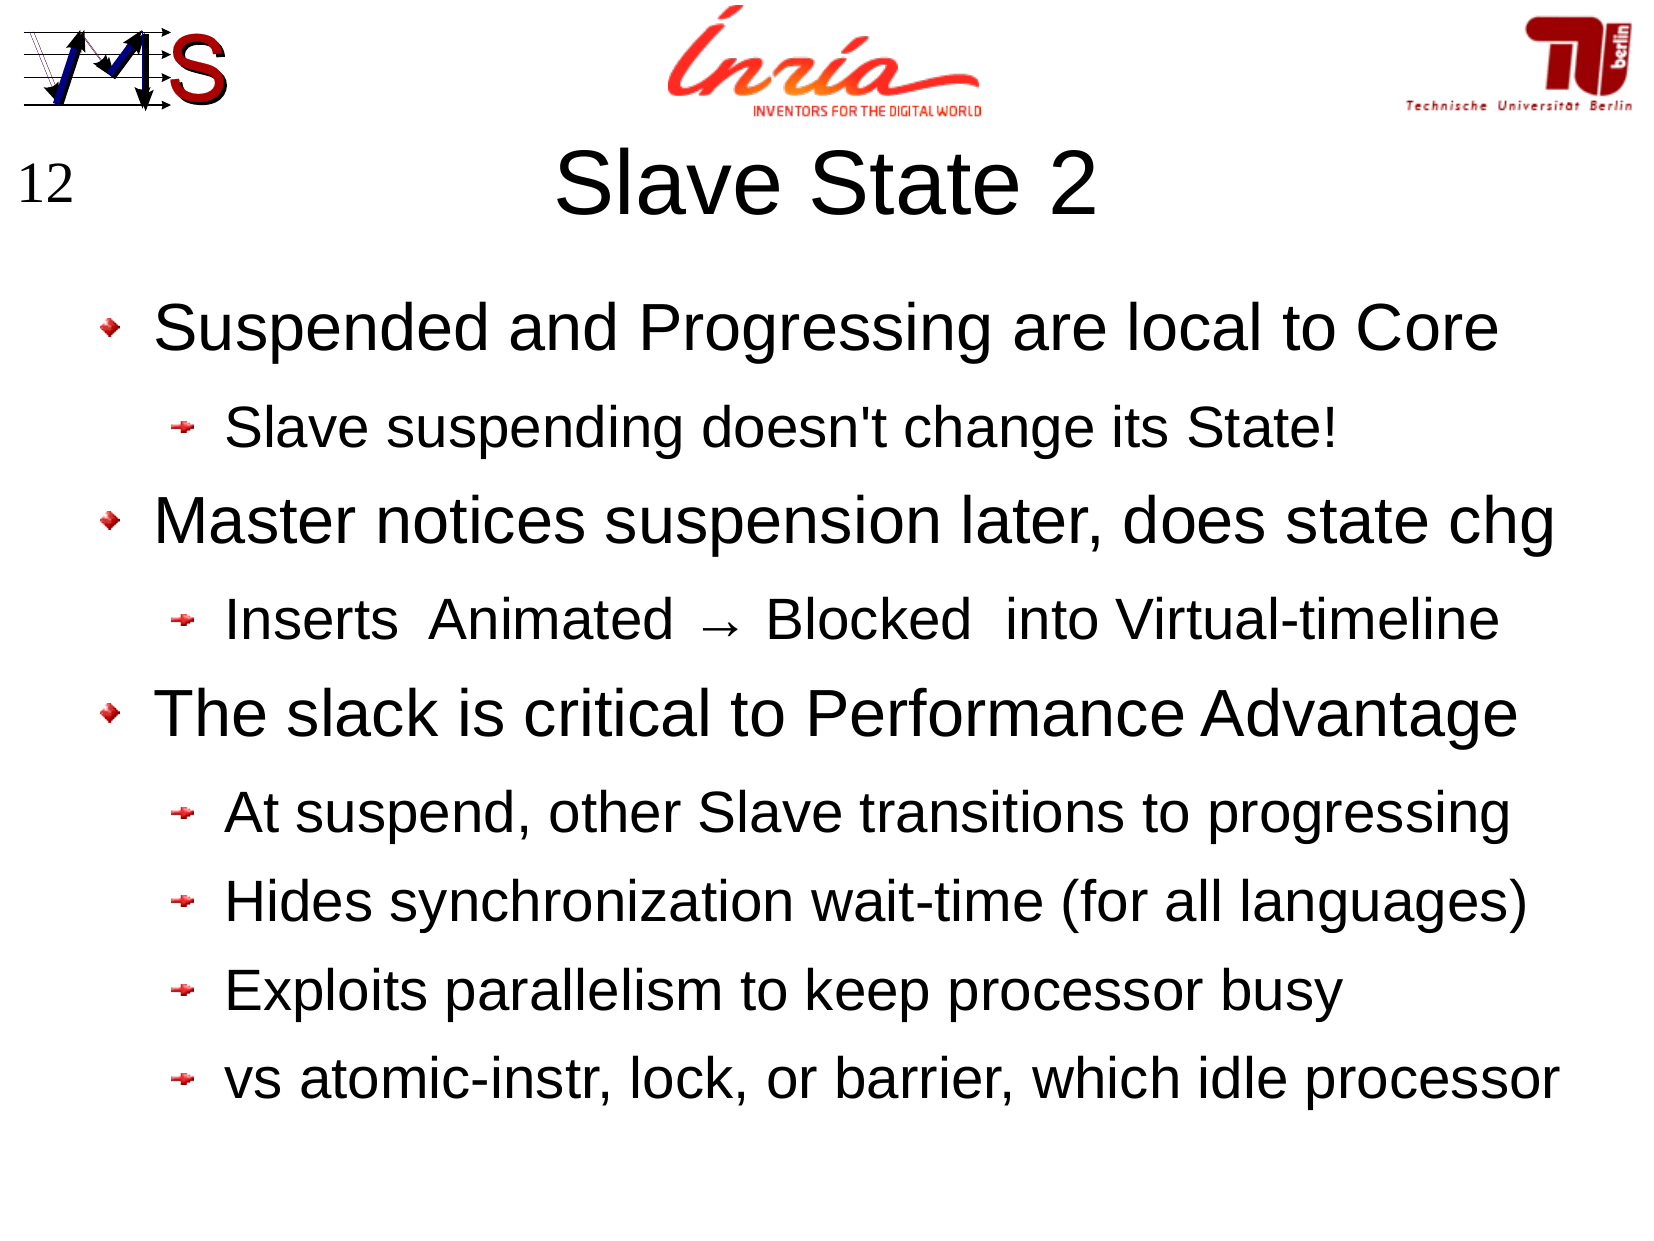

# Slave State 2
12
Suspended and Progressing are local to Core
Slave suspending doesn't change its State!
Master notices suspension later, does state chg
Inserts Animated → Blocked into Virtual-timeline
The slack is critical to Performance Advantage
At suspend, other Slave transitions to progressing
Hides synchronization wait-time (for all languages)
Exploits parallelism to keep processor busy
vs atomic-instr, lock, or barrier, which idle processor